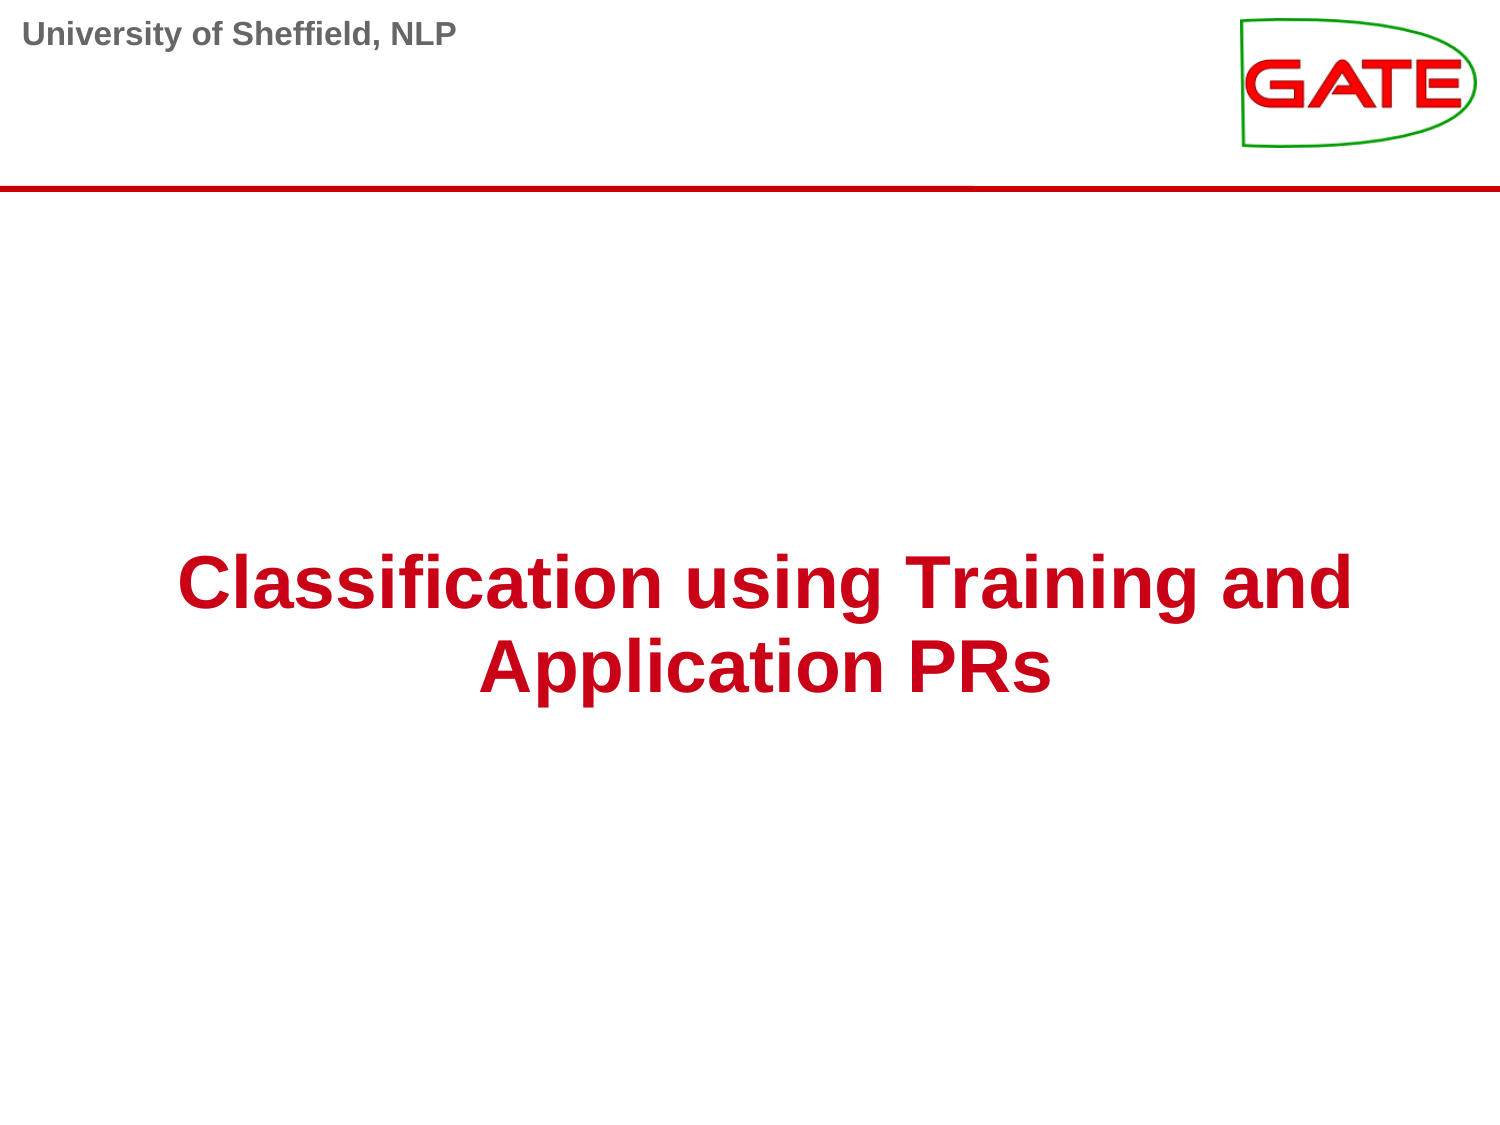

# Classification using Training and Application PRs